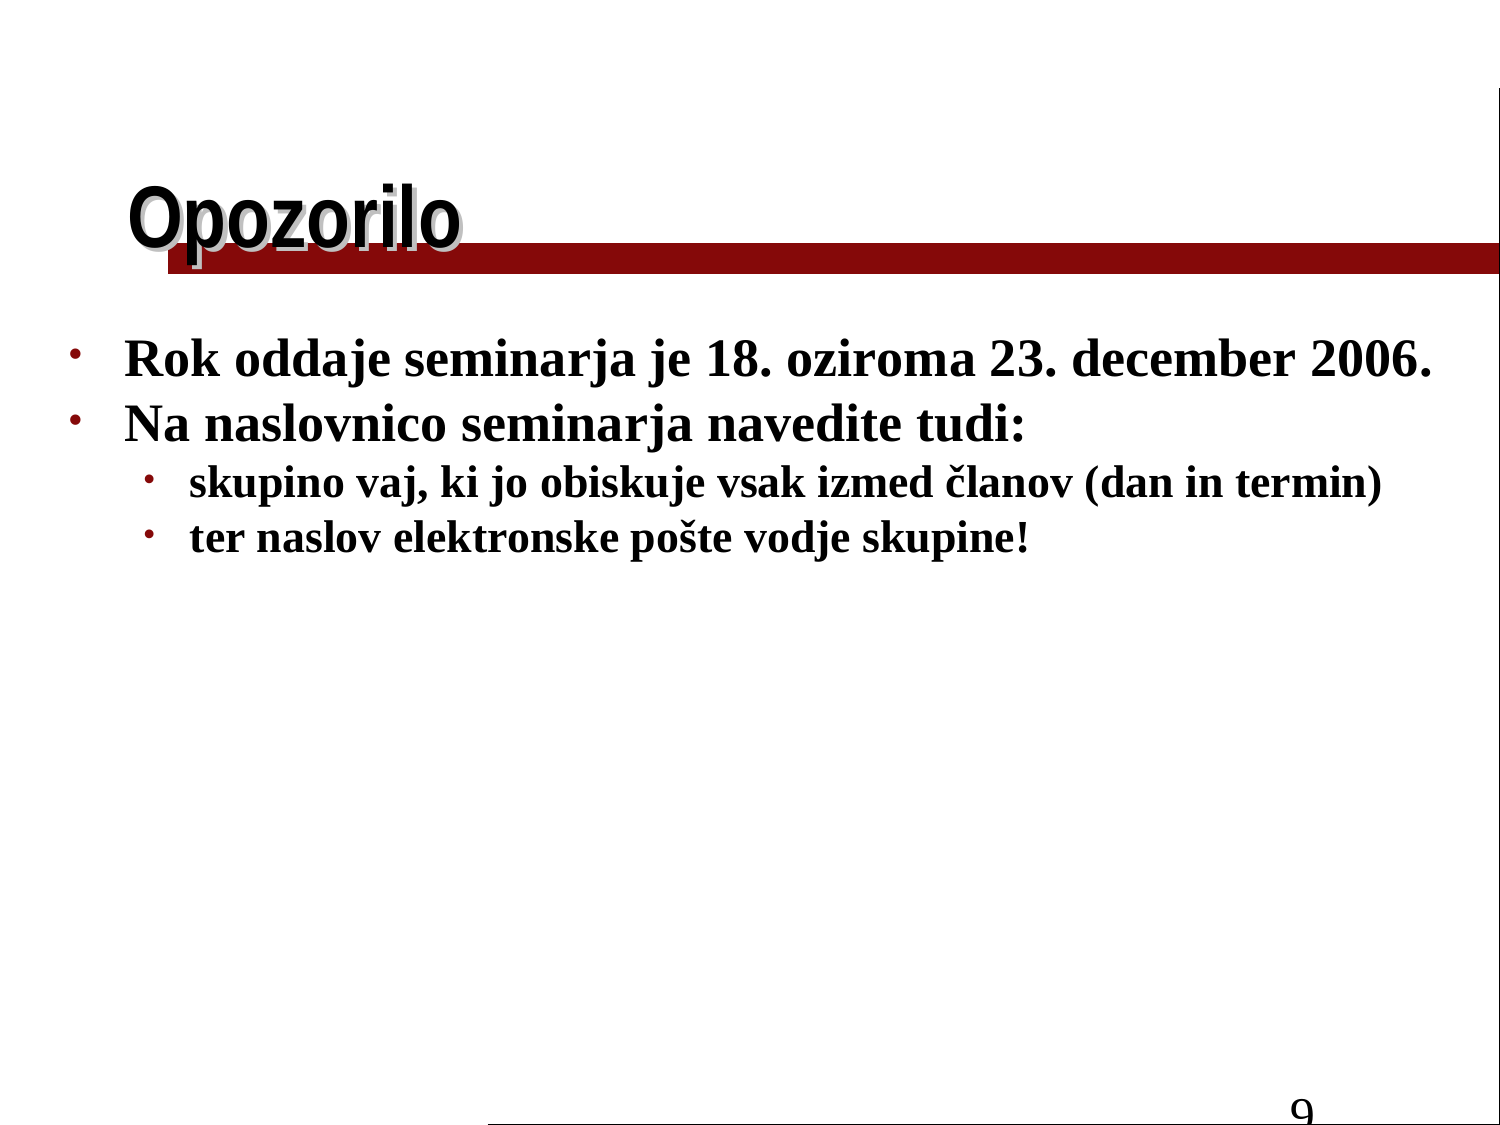

# Opozorilo
Rok oddaje seminarja je 18. oziroma 23. december 2006.
Na naslovnico seminarja navedite tudi:
skupino vaj, ki jo obiskuje vsak izmed članov (dan in termin)
ter naslov elektronske pošte vodje skupine!
9